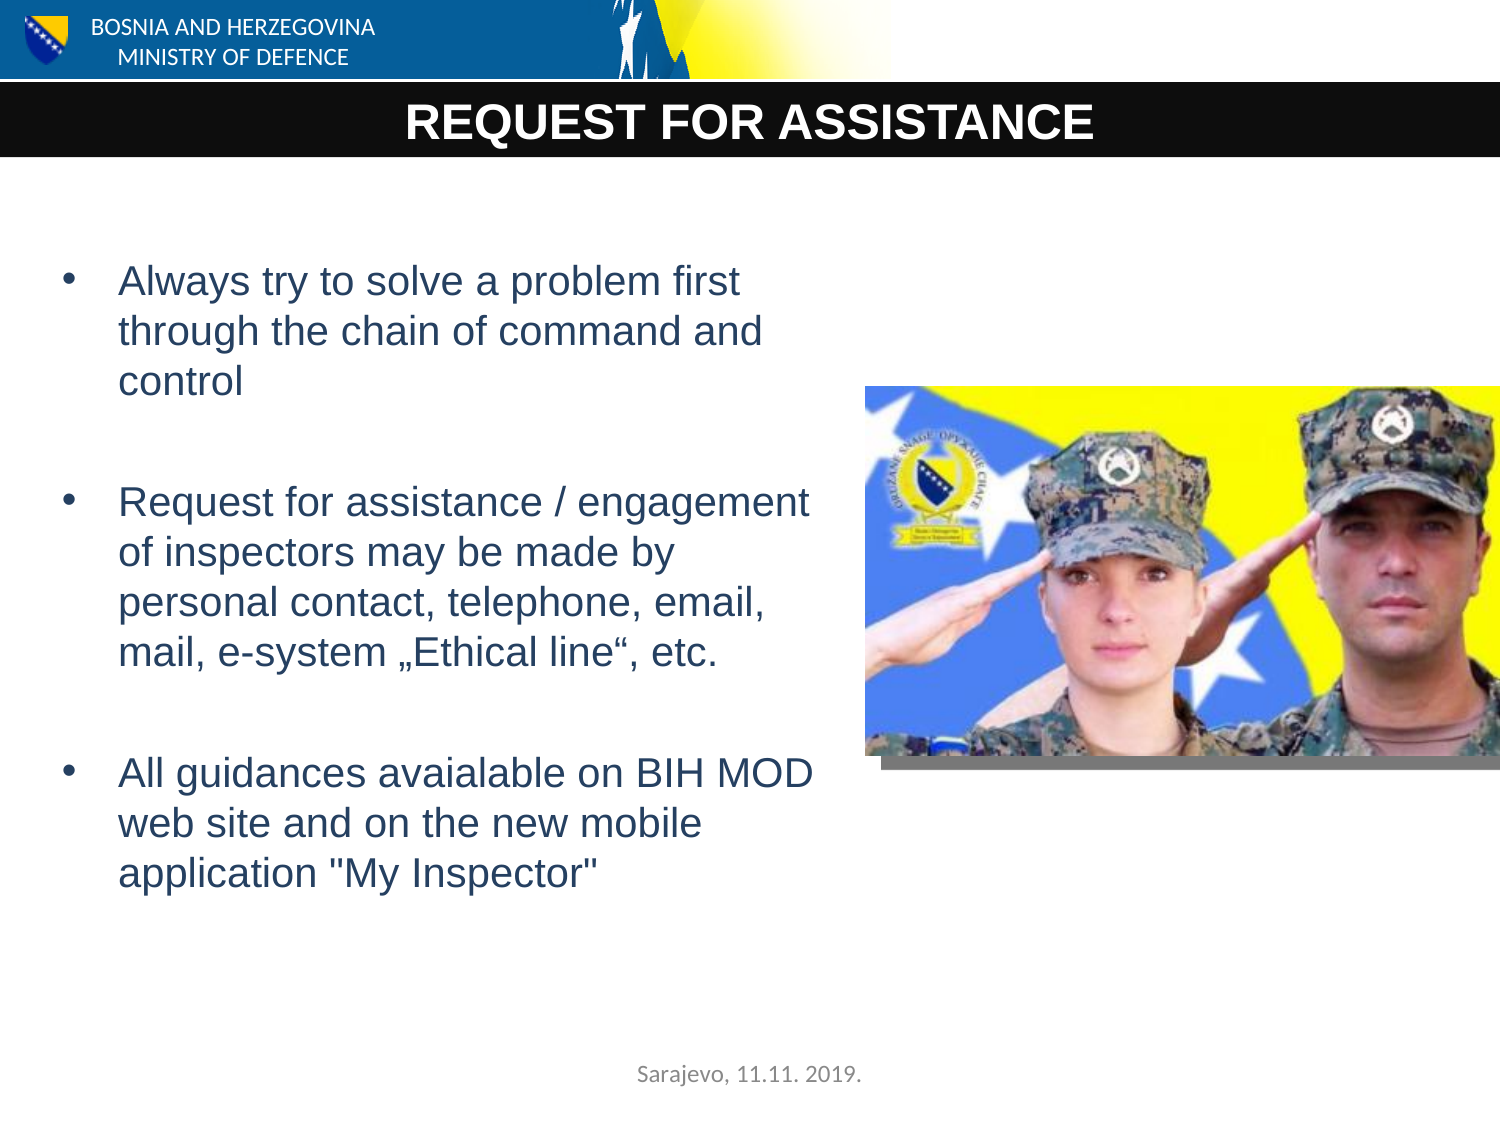

REQUEST FOR ASSISTANCE
# Always try to solve a problem first through the chain of command and control
Request for assistance / engagement of inspectors may be made by personal contact, telephone, email, mail, e-system „Ethical line“, etc.
All guidances avaialable on BIH MOD web site and on the new mobile application "My Inspector"
Sarajevo, 11.11. 2019.